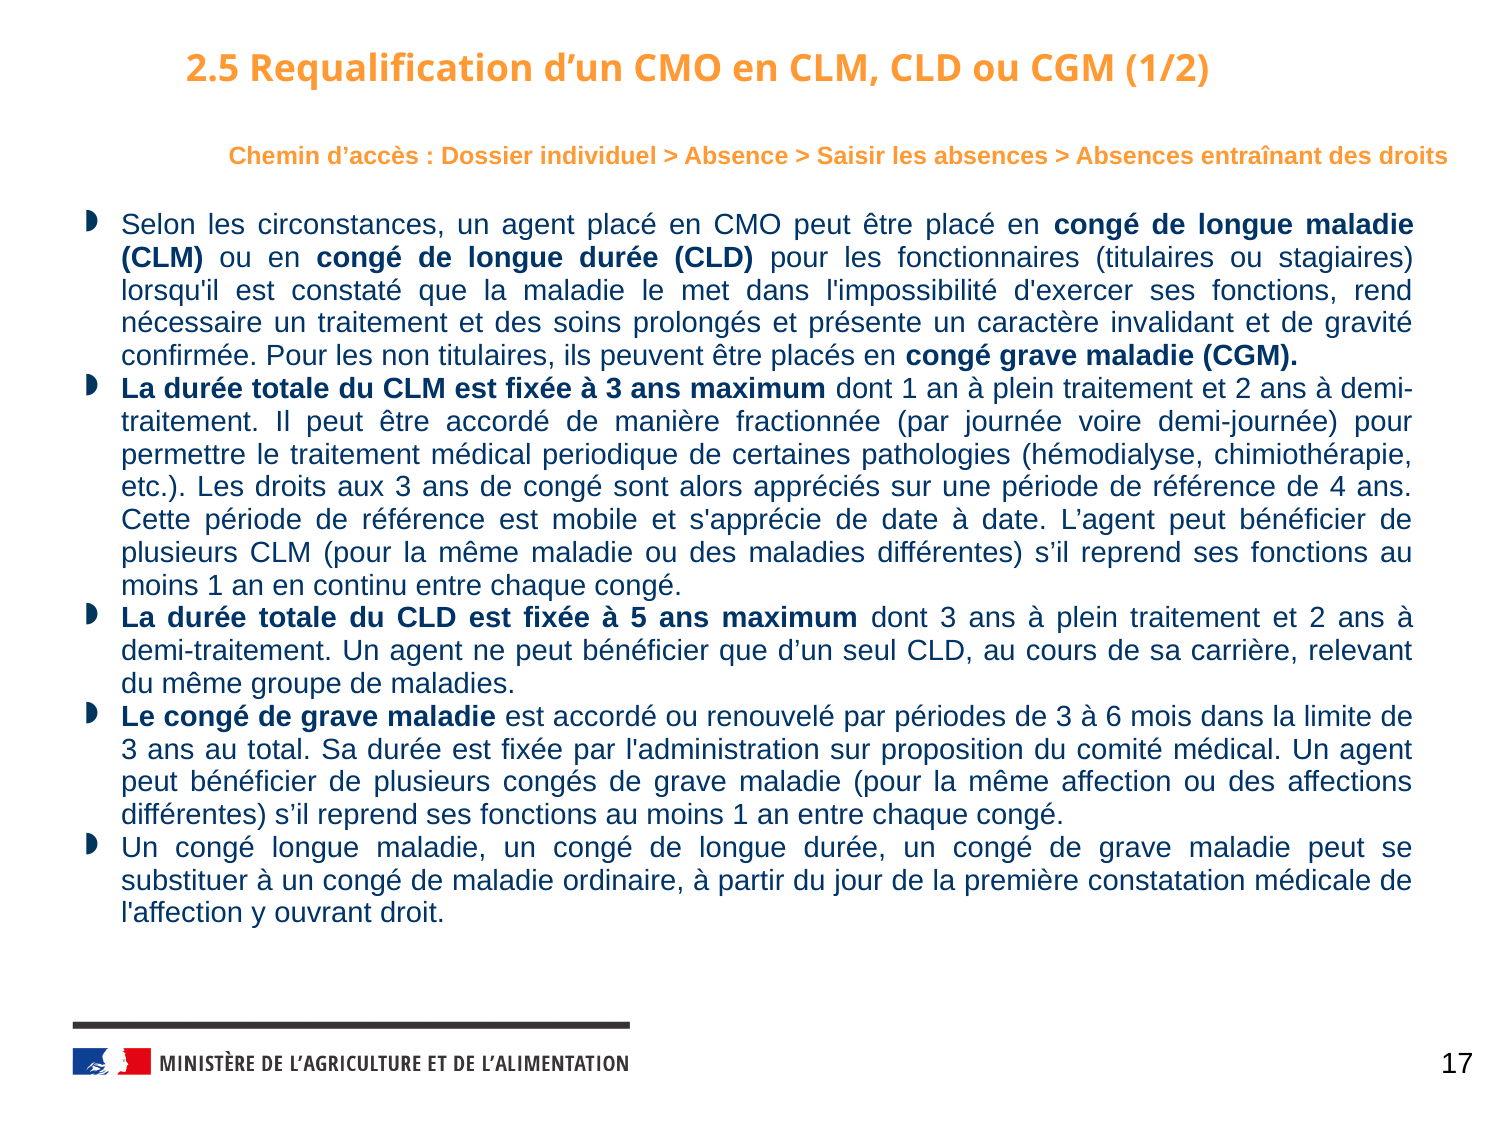

2.5 Requalification d’un CMO en CLM, CLD ou CGM (1/2)
Chemin d’accès : Dossier individuel > Absence > Saisir les absences > Absences entraînant des droits
Selon les circonstances, un agent placé en CMO peut être placé en congé de longue maladie (CLM) ou en congé de longue durée (CLD) pour les fonctionnaires (titulaires ou stagiaires) lorsqu'il est constaté que la maladie le met dans l'impossibilité d'exercer ses fonctions, rend nécessaire un traitement et des soins prolongés et présente un caractère invalidant et de gravité confirmée. Pour les non titulaires, ils peuvent être placés en congé grave maladie (CGM).
La durée totale du CLM est fixée à 3 ans maximum dont 1 an à plein traitement et 2 ans à demi-traitement. Il peut être accordé de manière fractionnée (par journée voire demi-journée) pour permettre le traitement médical periodique de certaines pathologies (hémodialyse, chimiothérapie, etc.). Les droits aux 3 ans de congé sont alors appréciés sur une période de référence de 4 ans. Cette période de référence est mobile et s'apprécie de date à date. L’agent peut bénéficier de plusieurs CLM (pour la même maladie ou des maladies différentes) s’il reprend ses fonctions au moins 1 an en continu entre chaque congé.
La durée totale du CLD est fixée à 5 ans maximum dont 3 ans à plein traitement et 2 ans à demi-traitement. Un agent ne peut bénéficier que d’un seul CLD, au cours de sa carrière, relevant du même groupe de maladies.
Le congé de grave maladie est accordé ou renouvelé par périodes de 3 à 6 mois dans la limite de 3 ans au total. Sa durée est fixée par l'administration sur proposition du comité médical. Un agent peut bénéficier de plusieurs congés de grave maladie (pour la même affection ou des affections différentes) s’il reprend ses fonctions au moins 1 an entre chaque congé.
Un congé longue maladie, un congé de longue durée, un congé de grave maladie peut se substituer à un congé de maladie ordinaire, à partir du jour de la première constatation médicale de l'affection y ouvrant droit.